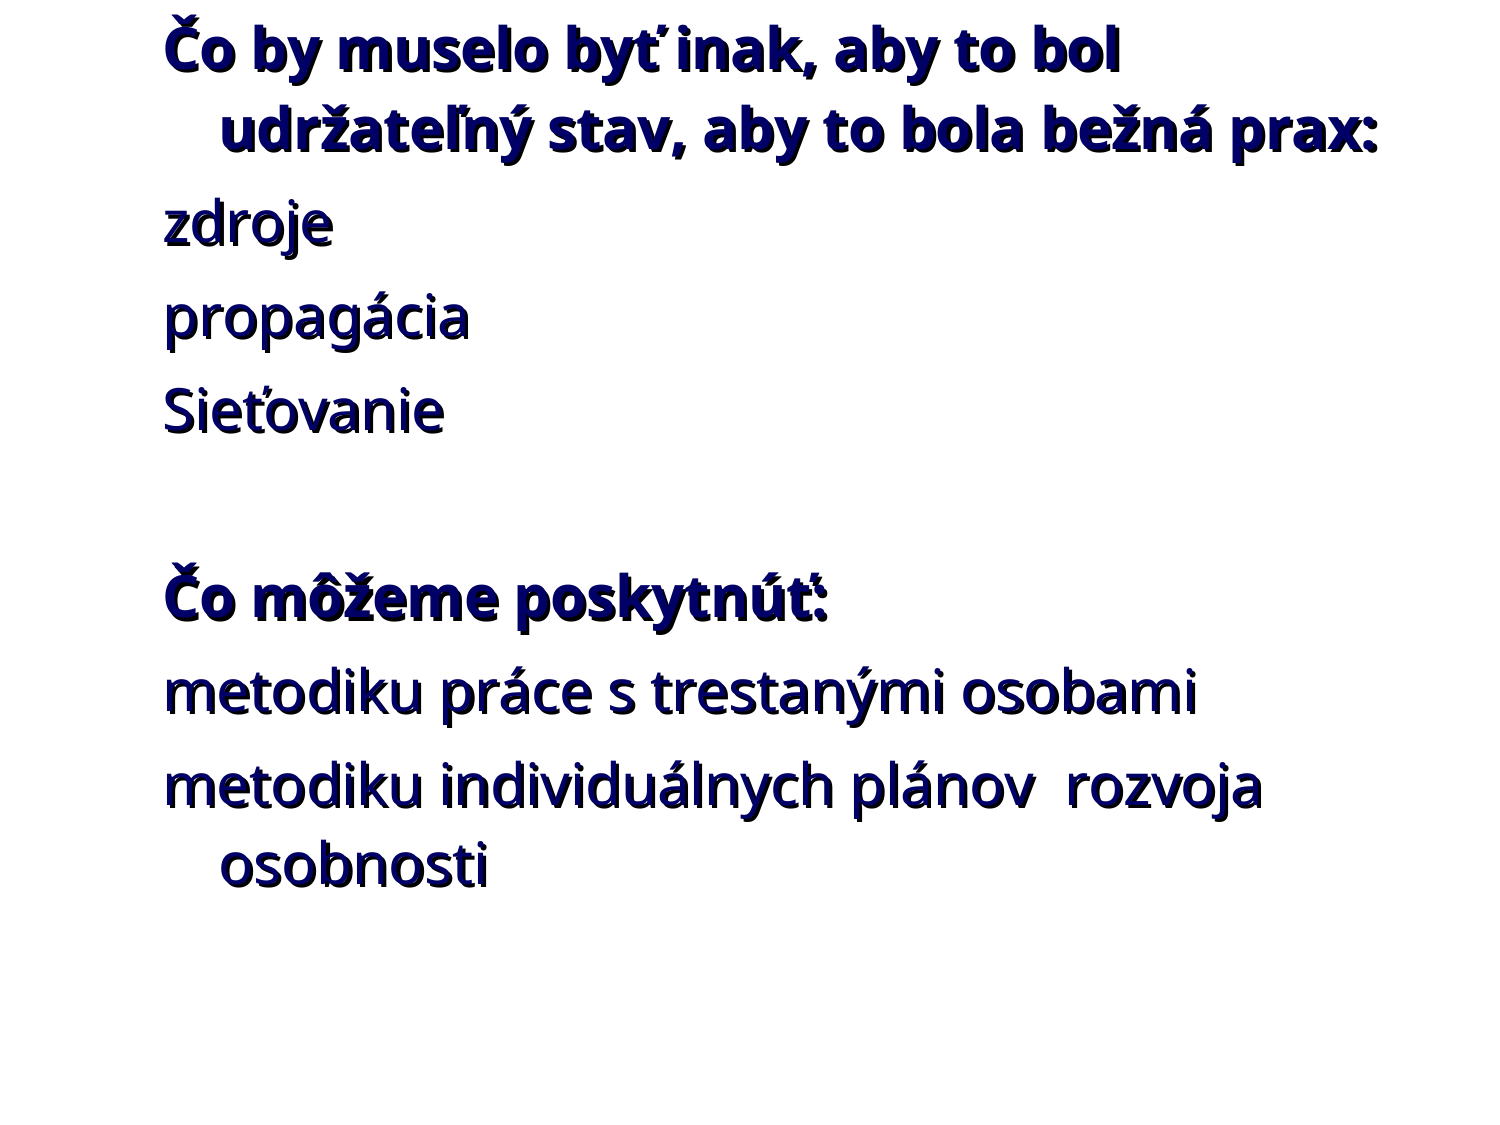

#
Čo by muselo byť inak, aby to bol udržateľný stav, aby to bola bežná prax:
zdroje
propagácia
Sieťovanie
Čo môžeme poskytnúť:
metodiku práce s trestanými osobami
metodiku individuálnych plánov rozvoja osobnosti
22